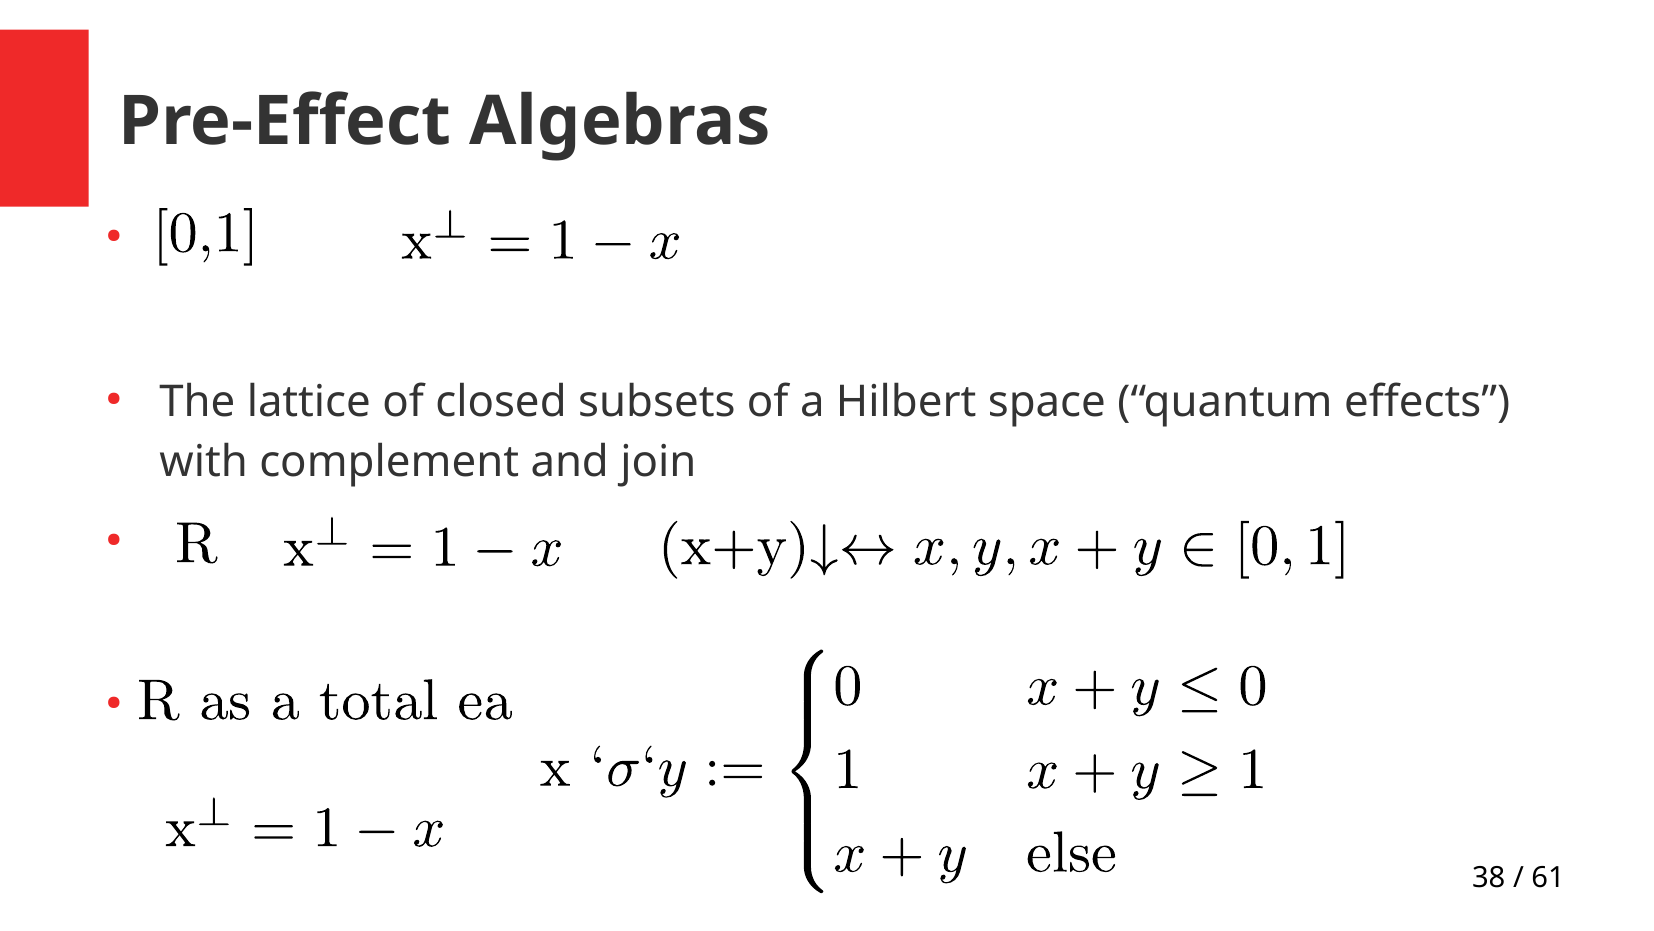

Pre-Effect Algebras
# The lattice of closed subsets of a Hilbert space (“quantum effects”) with complement and join
38